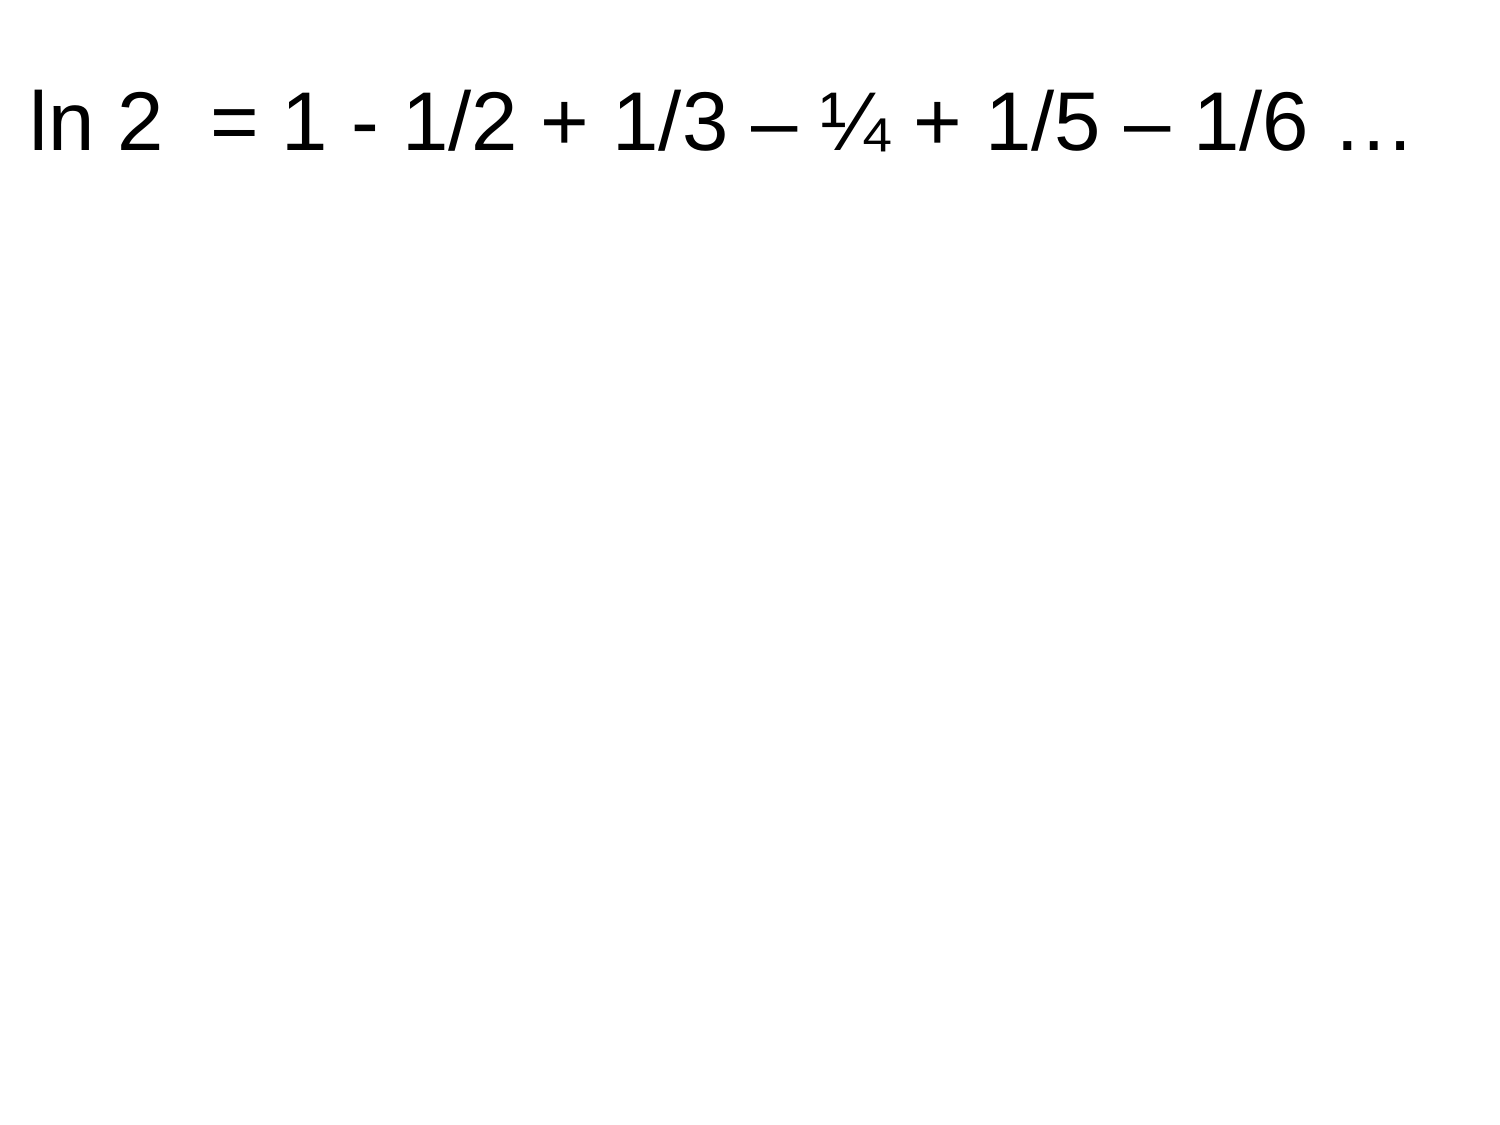

ln 2 = 1 - 1/2 + 1/3 – ¼ + 1/5 – 1/6 …